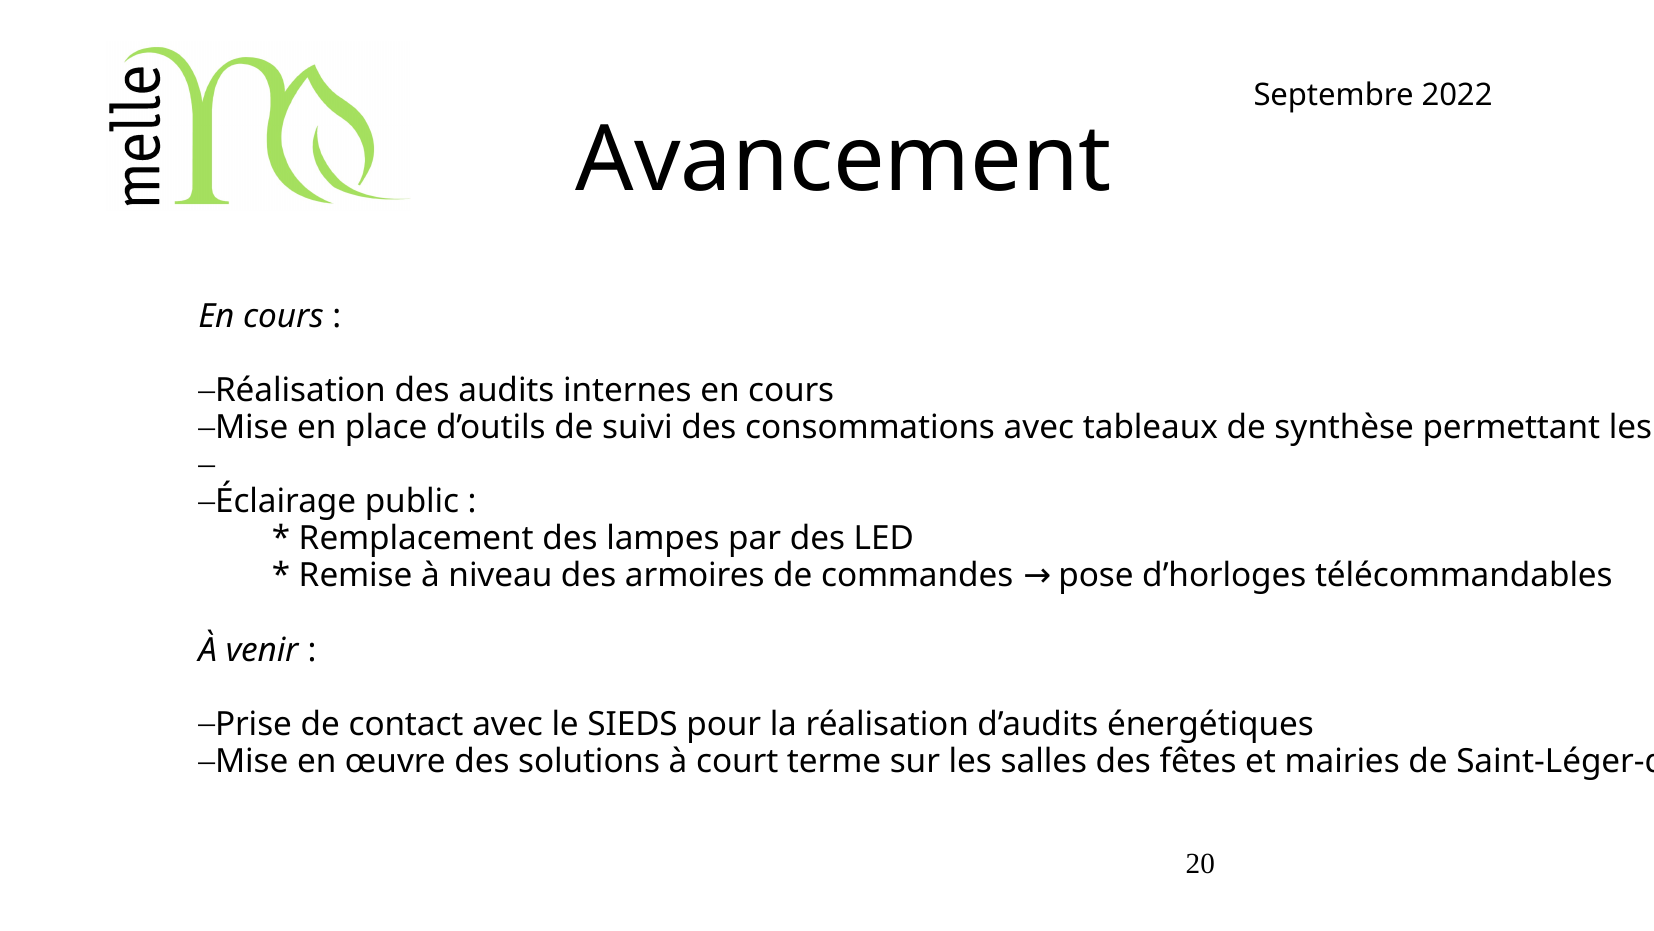

Septembre 2022
# Avancement
En cours :
Réalisation des audits internes en cours
Mise en place d’outils de suivi des consommations avec tableaux de synthèse permettant les comparaison en cours de réalisation
Éclairage public :
	* Remplacement des lampes par des LED
	* Remise à niveau des armoires de commandes → pose d’horloges télécommandables
À venir :
Prise de contact avec le SIEDS pour la réalisation d’audits énergétiques
Mise en œuvre des solutions à court terme sur les salles des fêtes et mairies de Saint-Léger-de-la-Martinière et Saint-Martin-lès-Melle